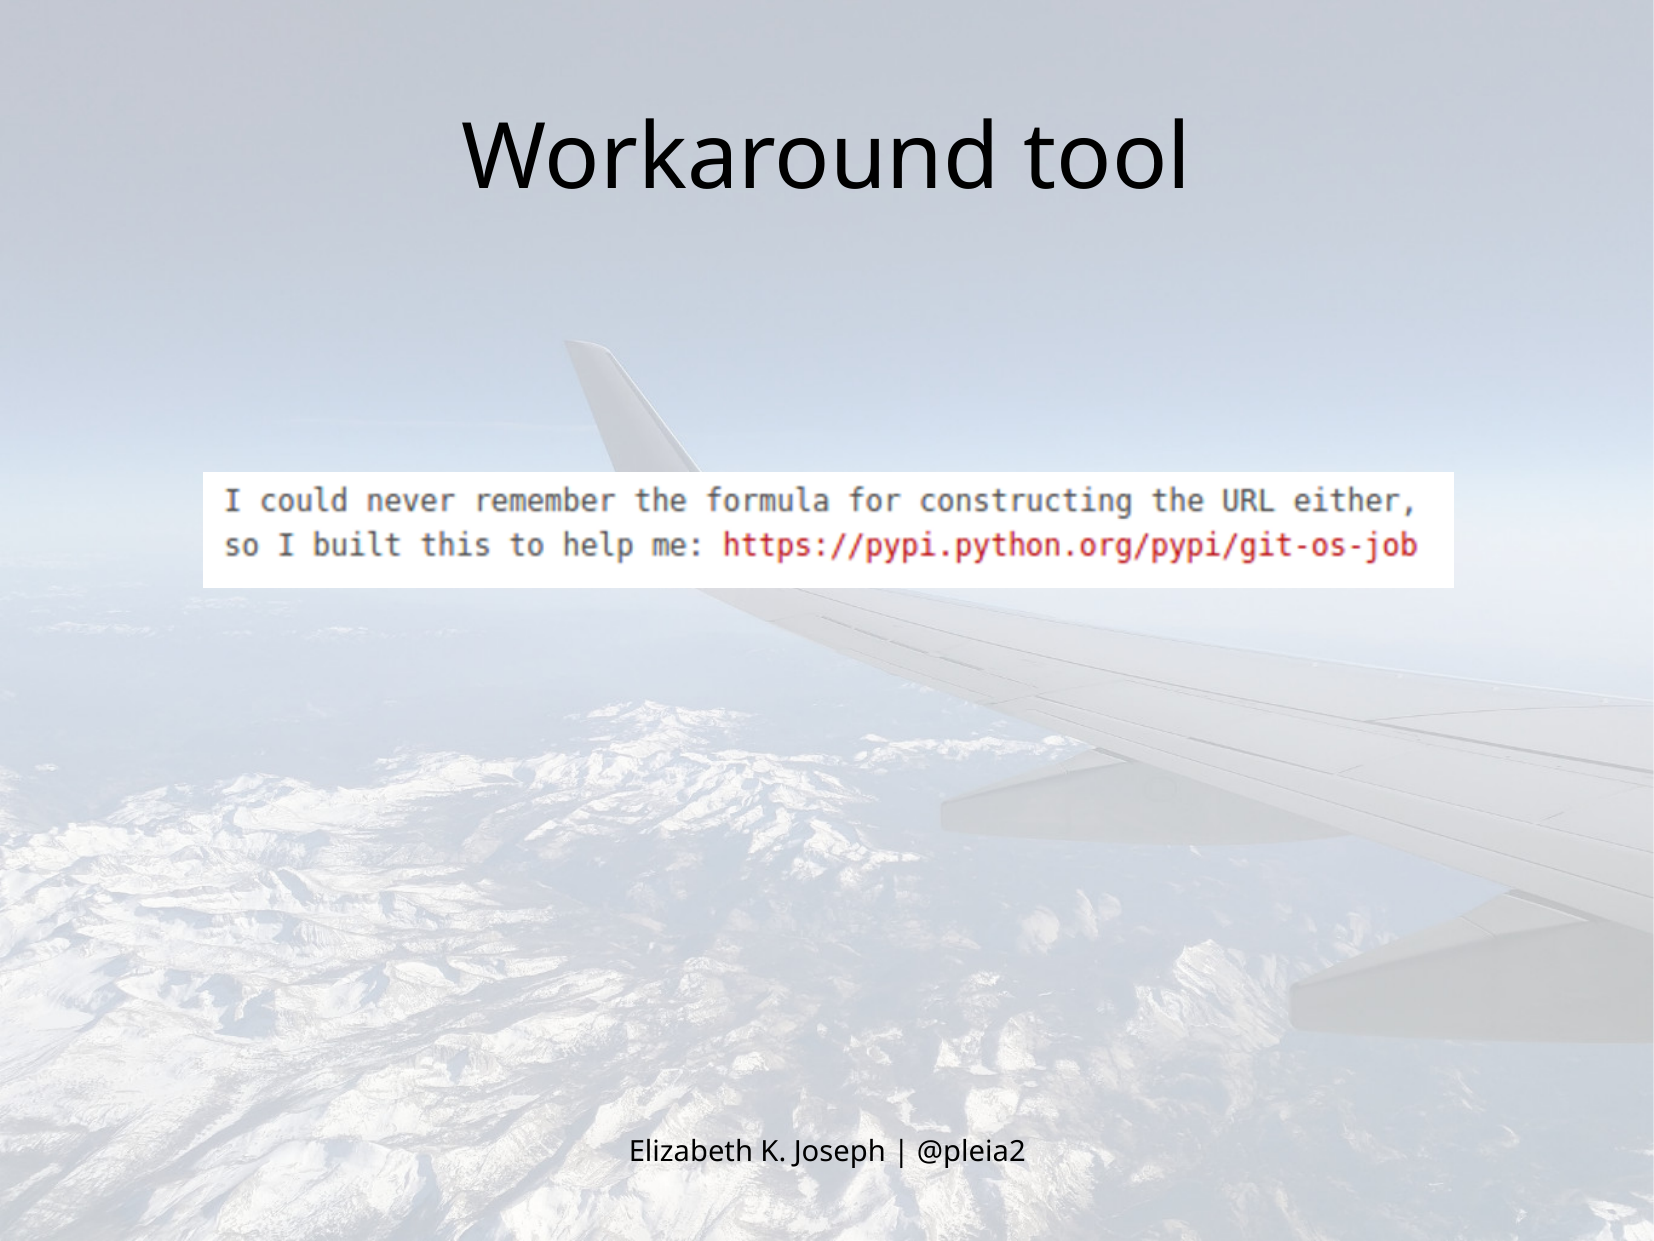

# Workaround tool
Elizabeth K. Joseph | @pleia2